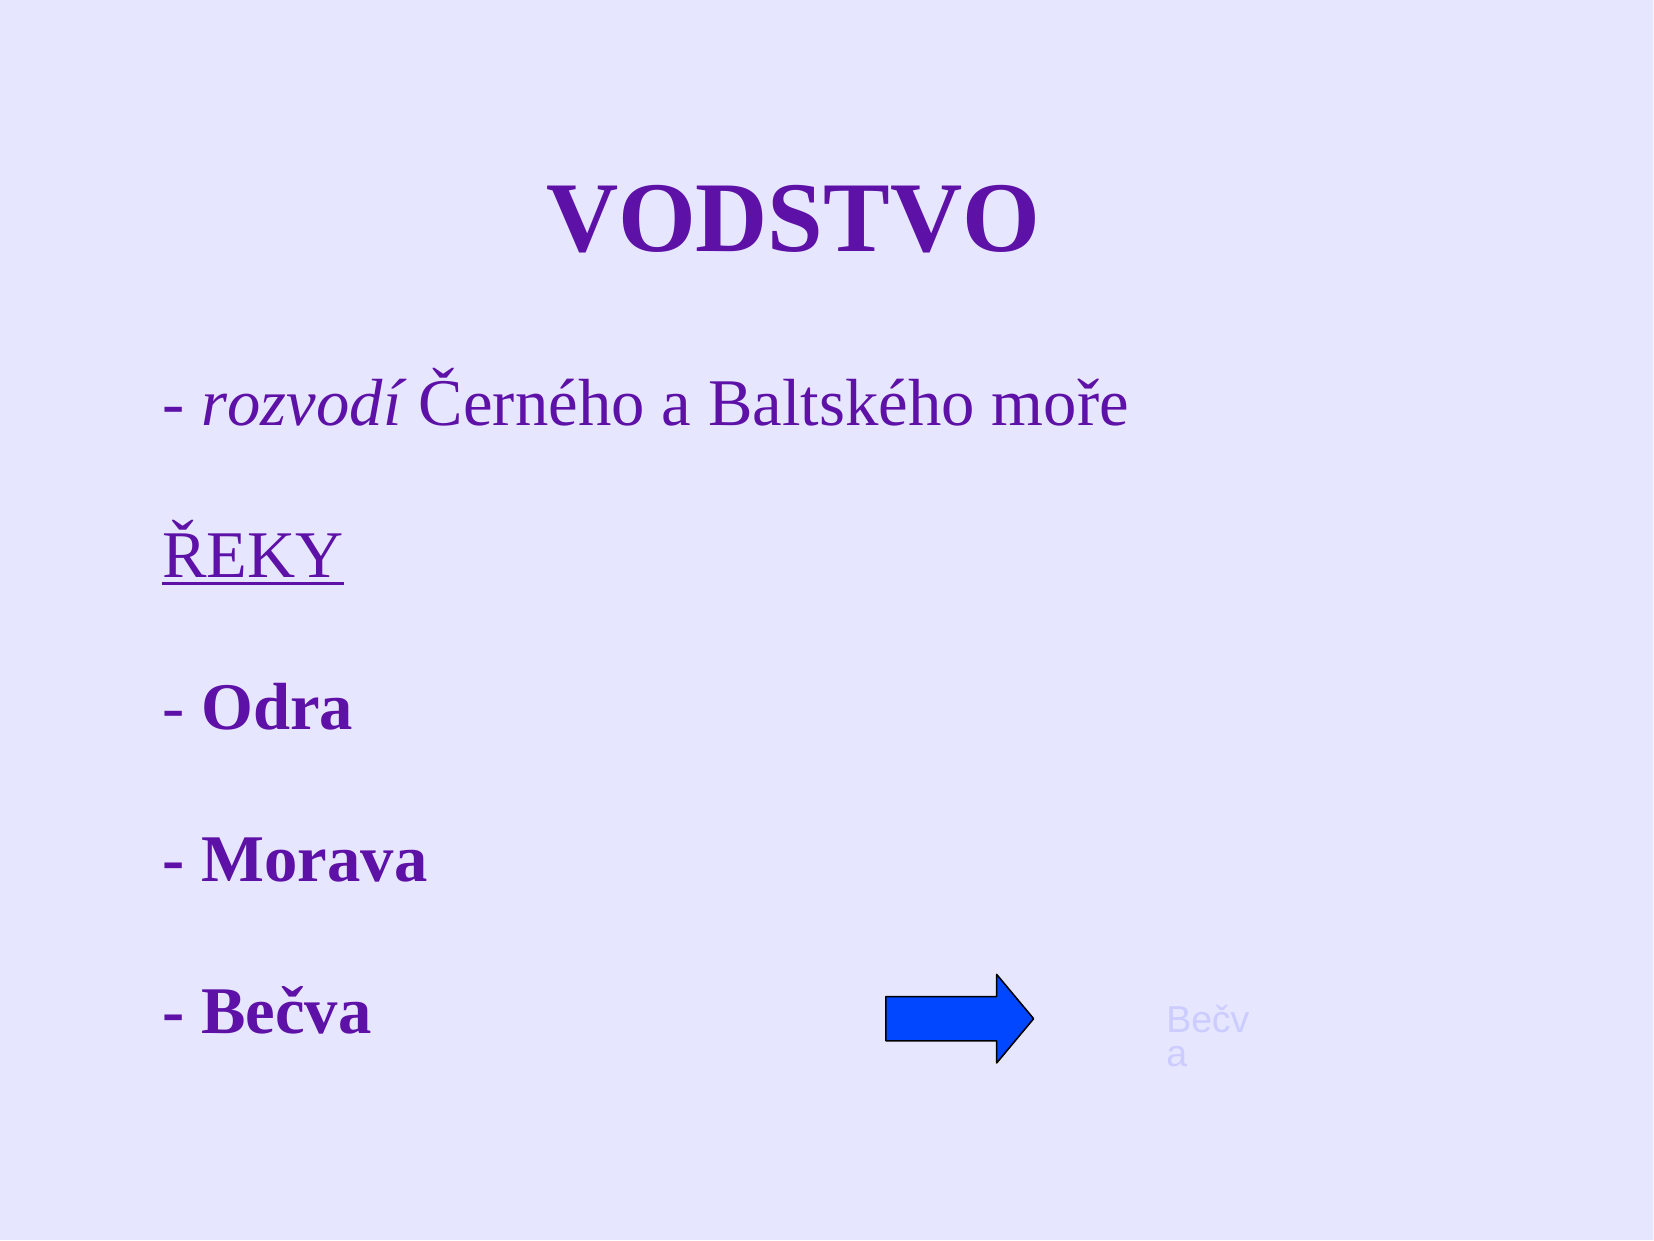

VODSTVO
- rozvodí Černého a Baltského moře
ŘEKY
- Odra
- Morava
- Bečva
Bečva